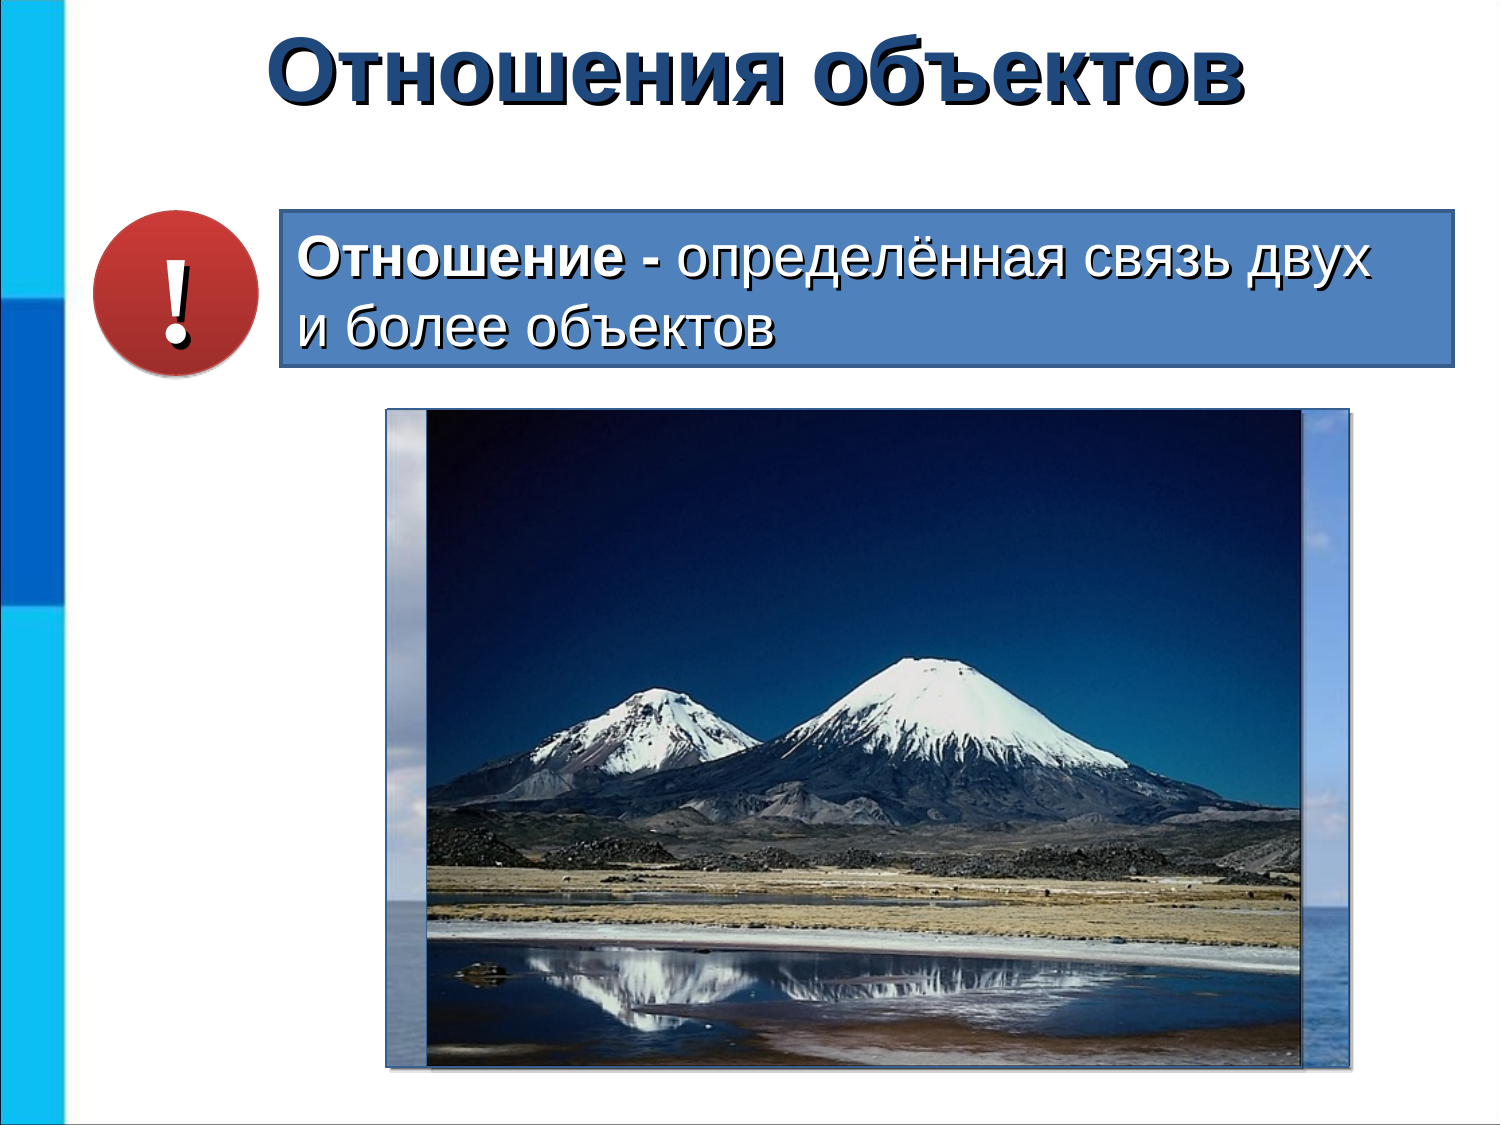

Отношения объектов
!
Отношение - определённая связь двух
и более объектов